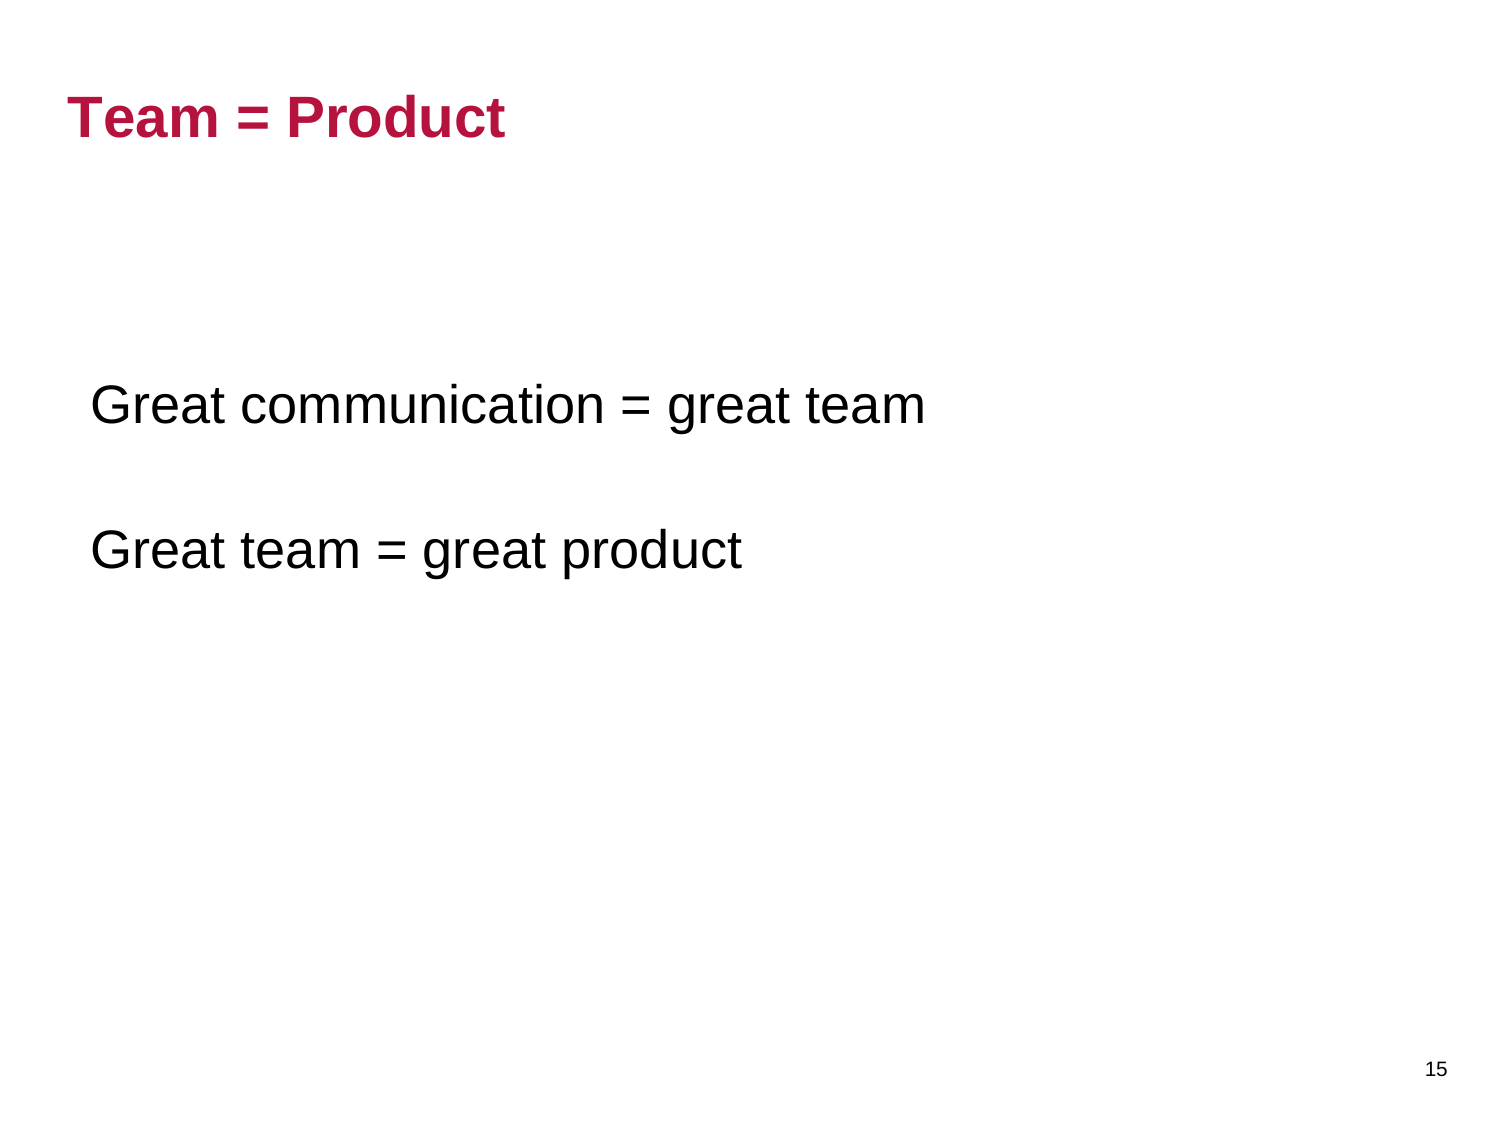

# Team = Product
 Great communication = great team
 Great team = great product
15